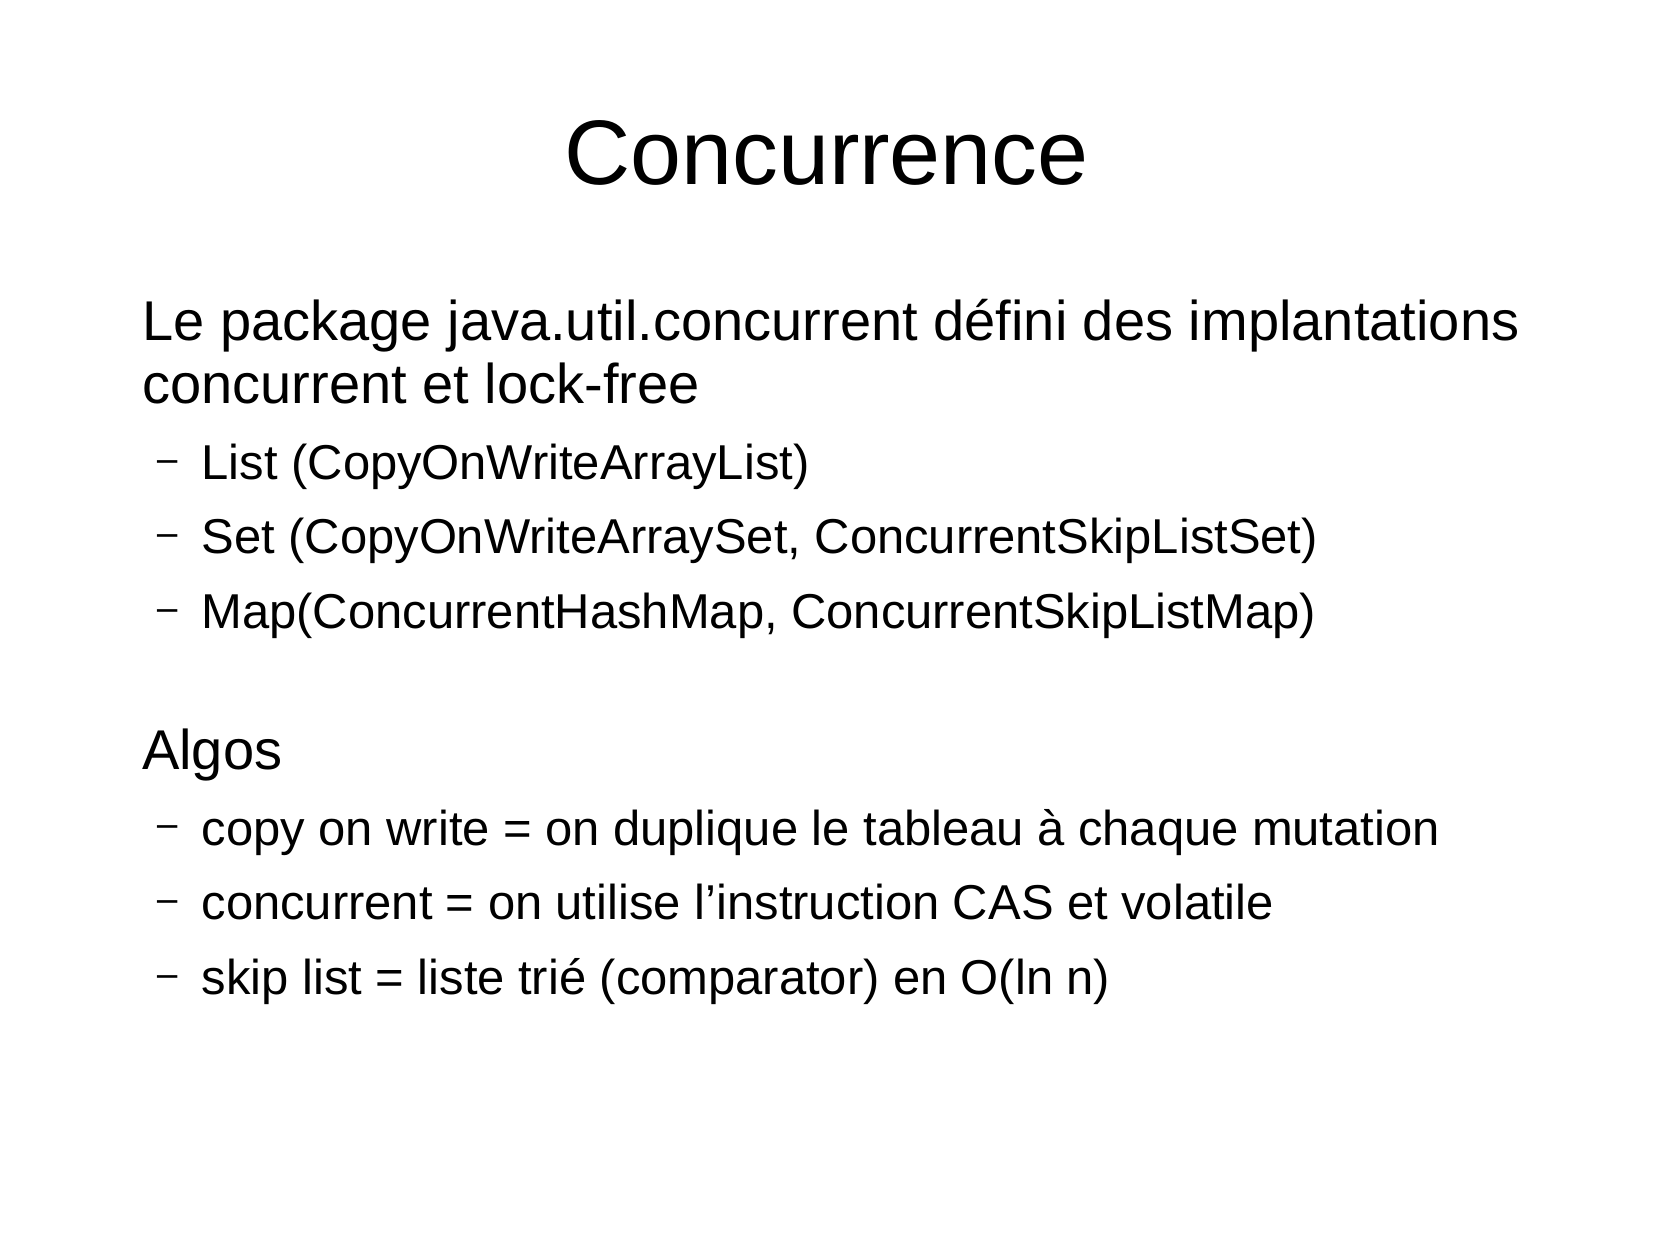

# Concurrence
Le package java.util.concurrent défini des implantations concurrent et lock-free
List (CopyOnWriteArrayList)
Set (CopyOnWriteArraySet, ConcurrentSkipListSet)
Map(ConcurrentHashMap, ConcurrentSkipListMap)
Algos
copy on write = on duplique le tableau à chaque mutation
concurrent = on utilise l’instruction CAS et volatile
skip list = liste trié (comparator) en O(ln n)